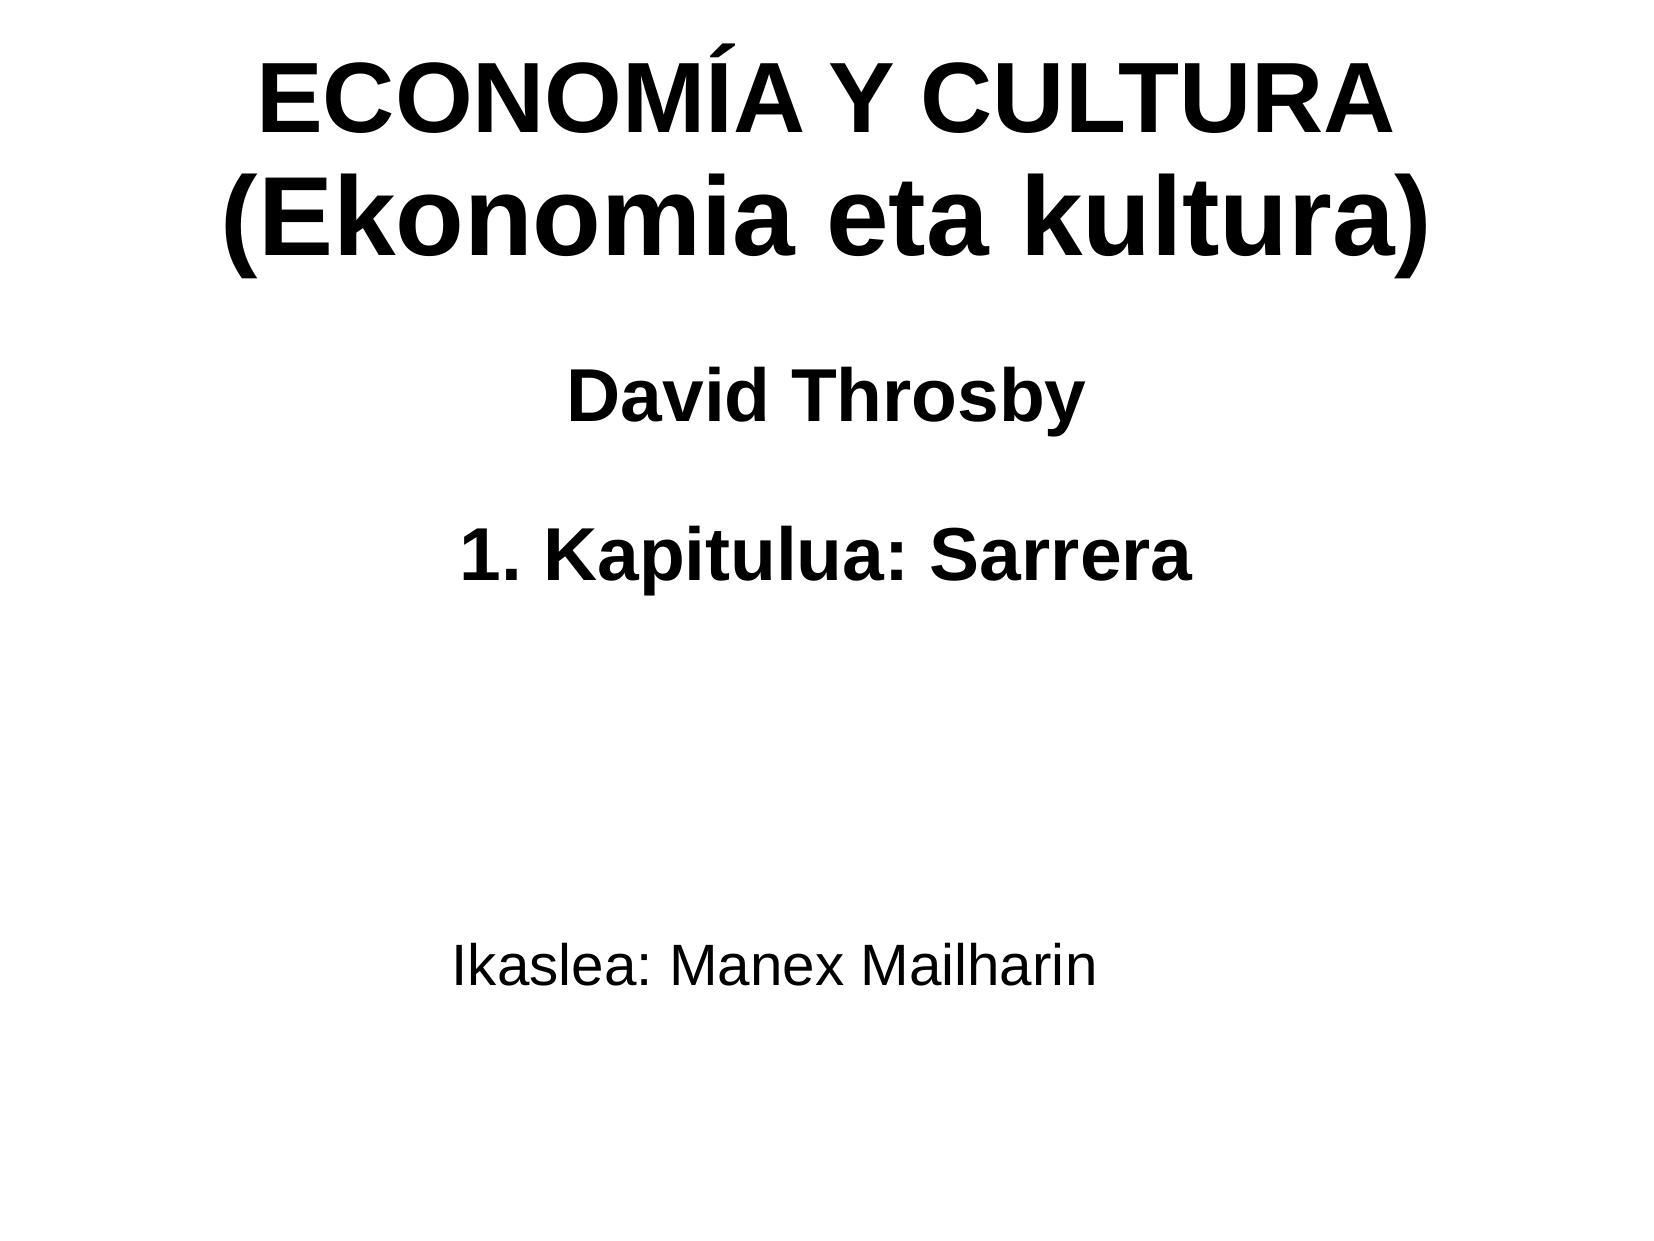

# ECONOMÍA Y CULTURA
(Ekonomia eta kultura)
David Throsby
1. Kapitulua: Sarrera
					Ikaslea: Manex Mailharin